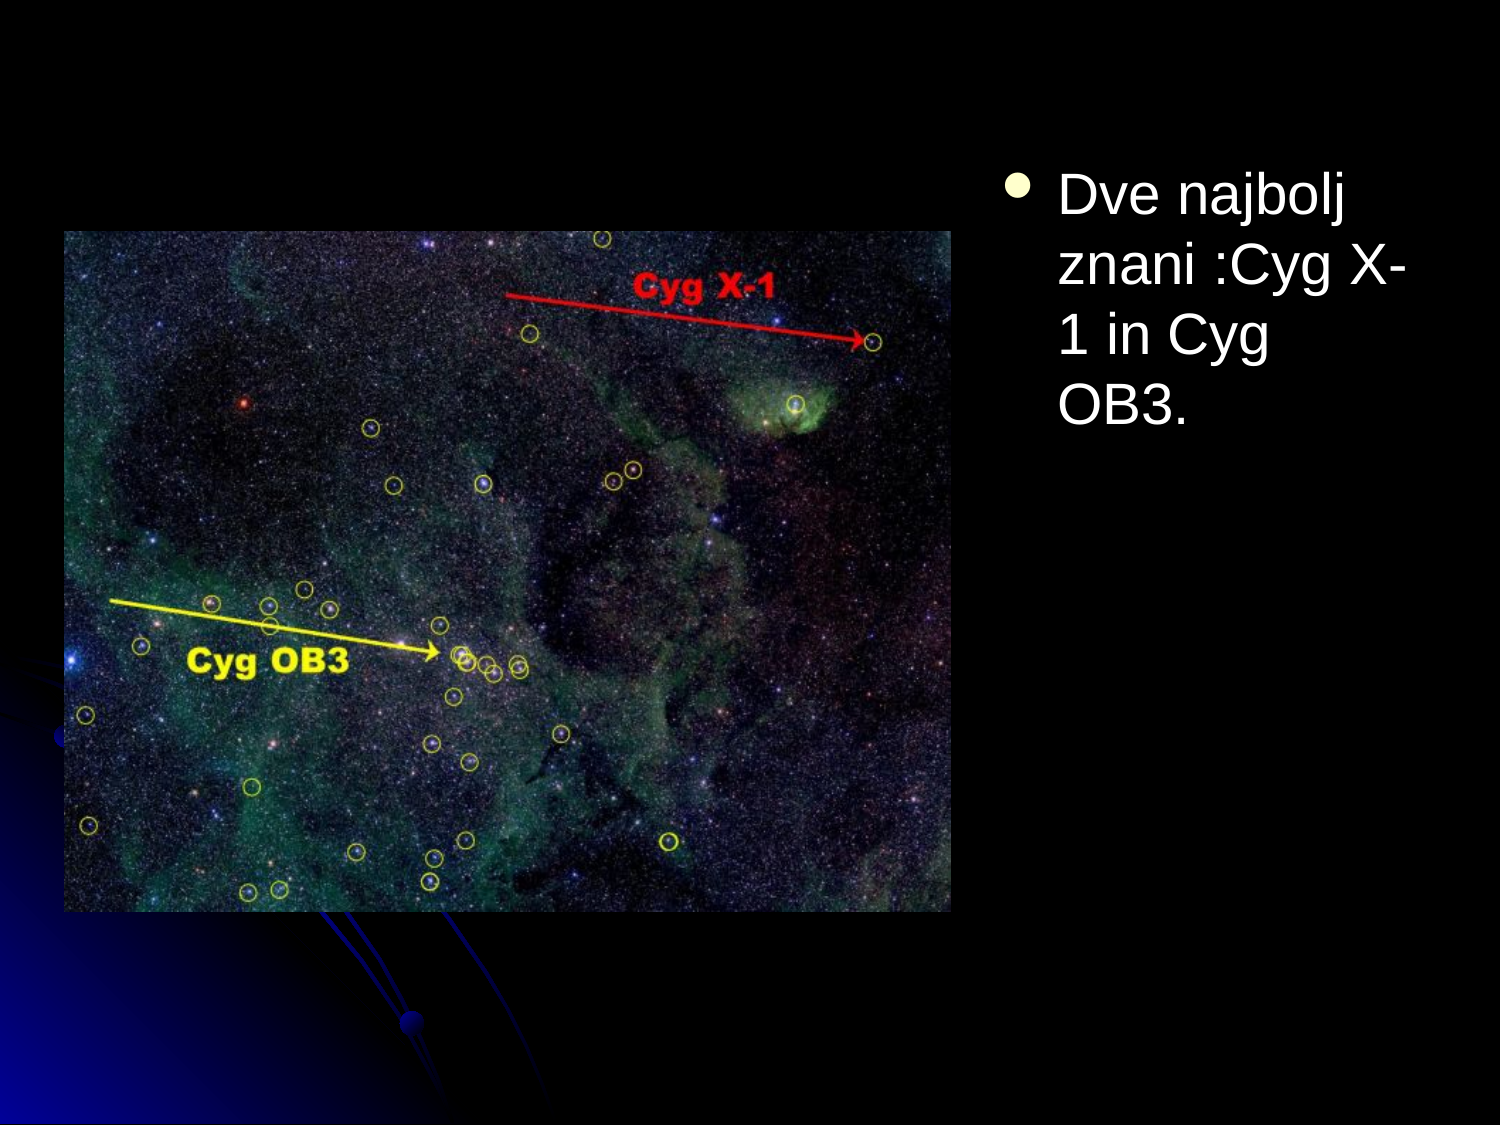

# Dve najbolj znani :Cyg X-1 in Cyg OB3.